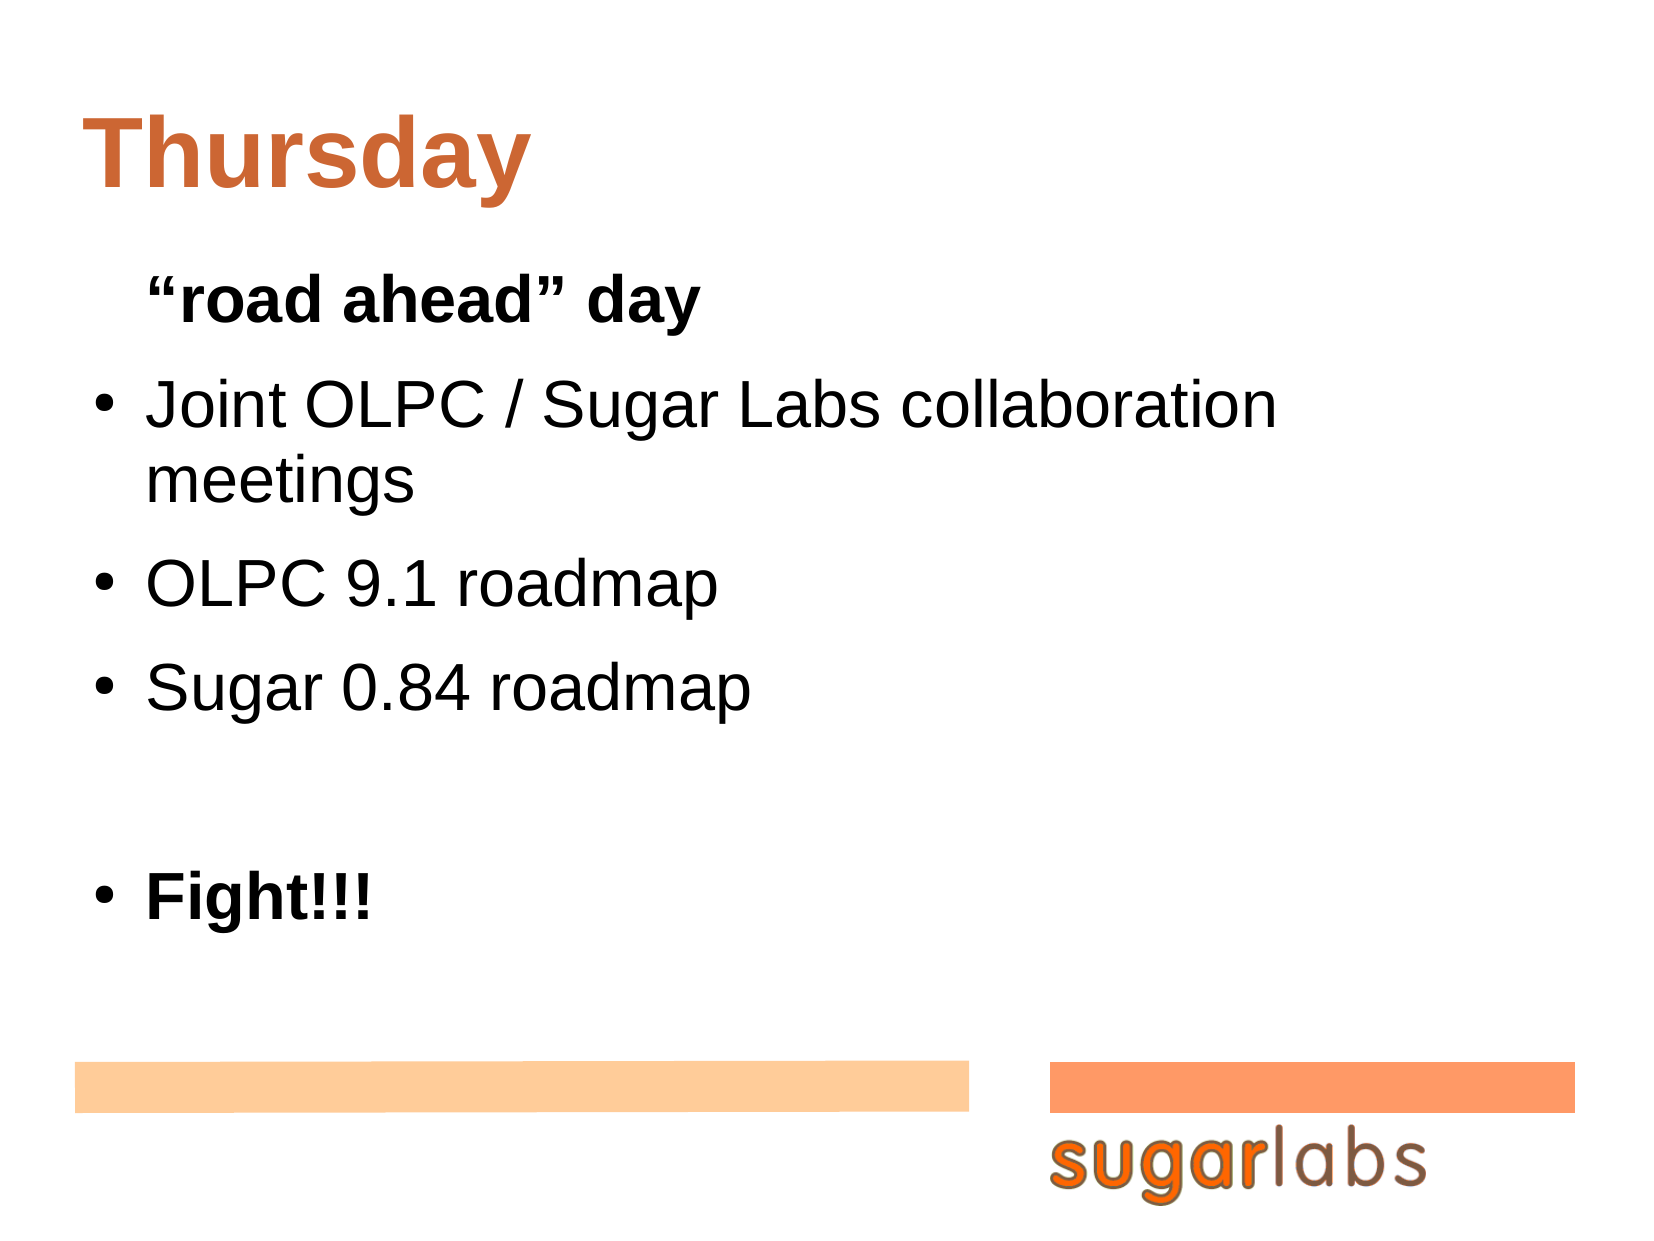

# Thursday
“road ahead” day
Joint OLPC / Sugar Labs collaboration meetings
OLPC 9.1 roadmap
Sugar 0.84 roadmap
Fight!!!